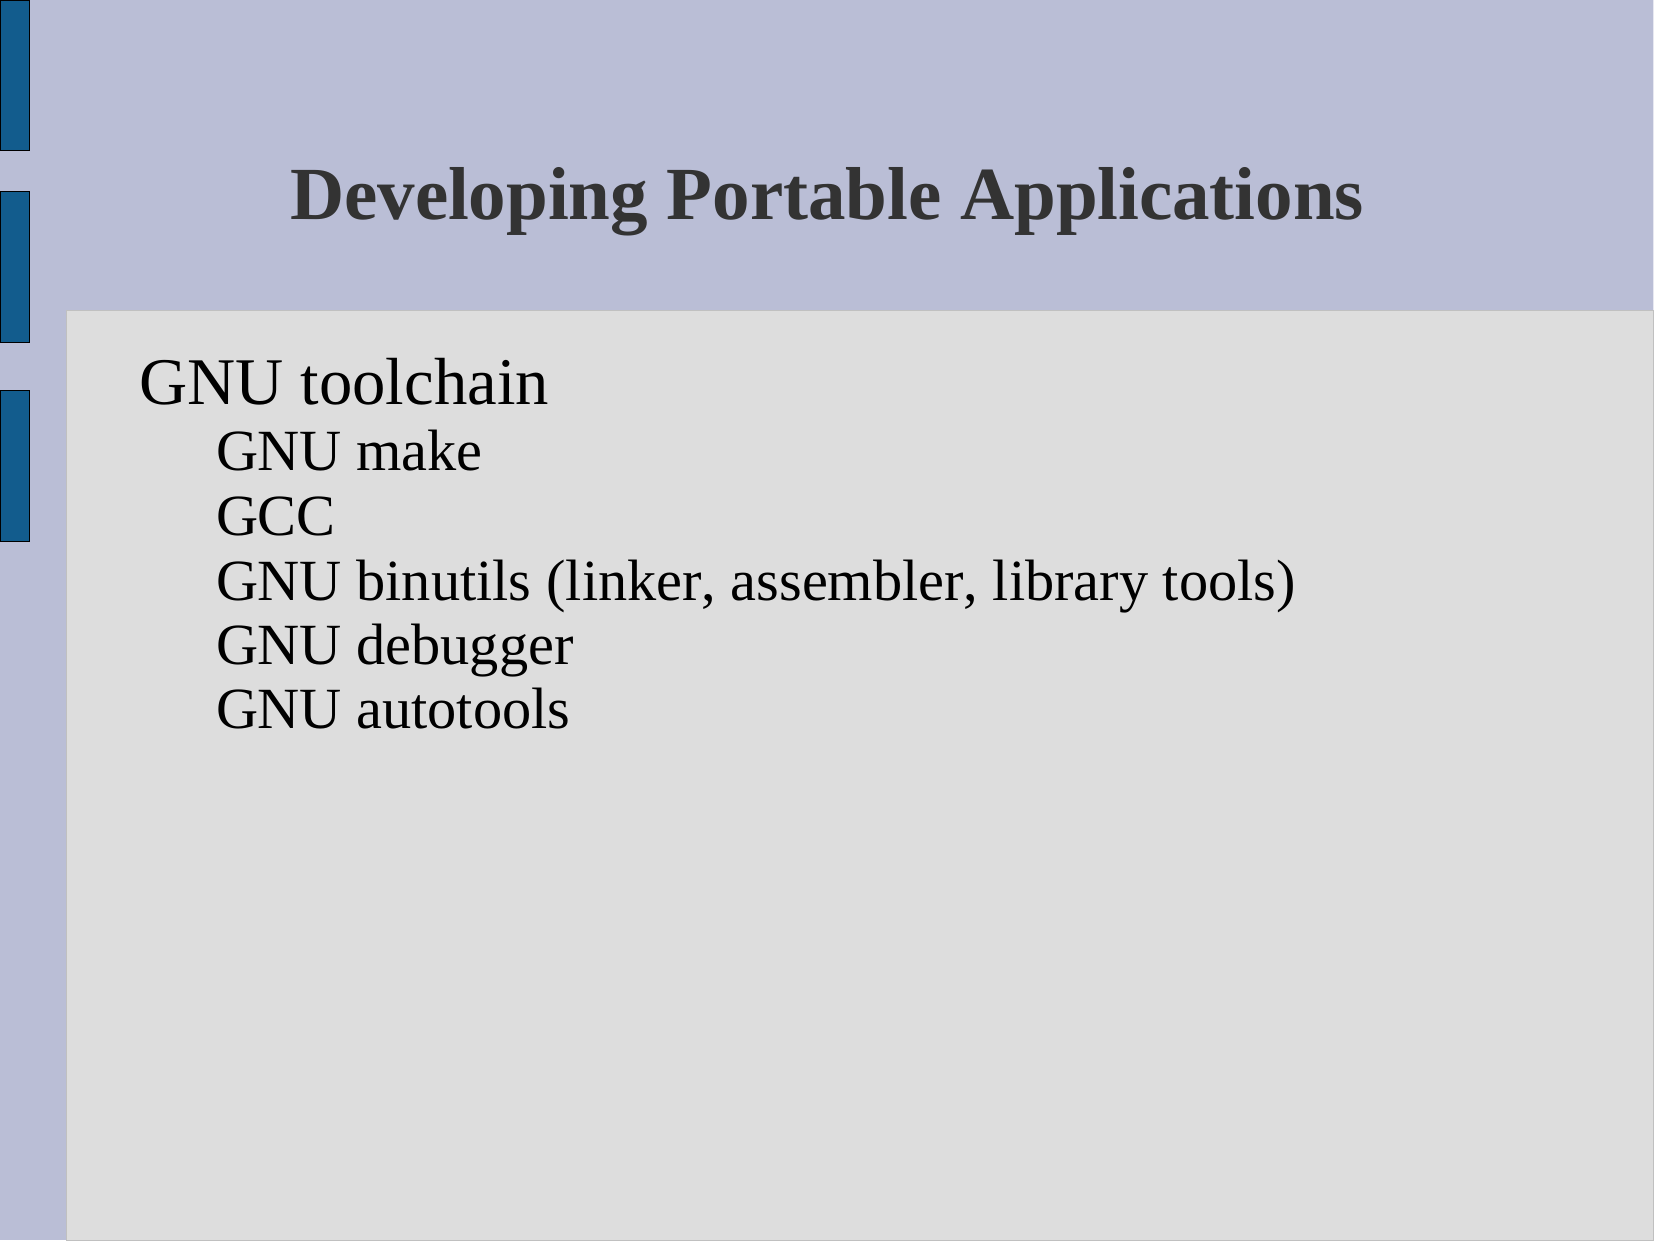

# Developing Portable Applications
GNU toolchain
GNU make
GCC
GNU binutils (linker, assembler, library tools)
GNU debugger
GNU autotools